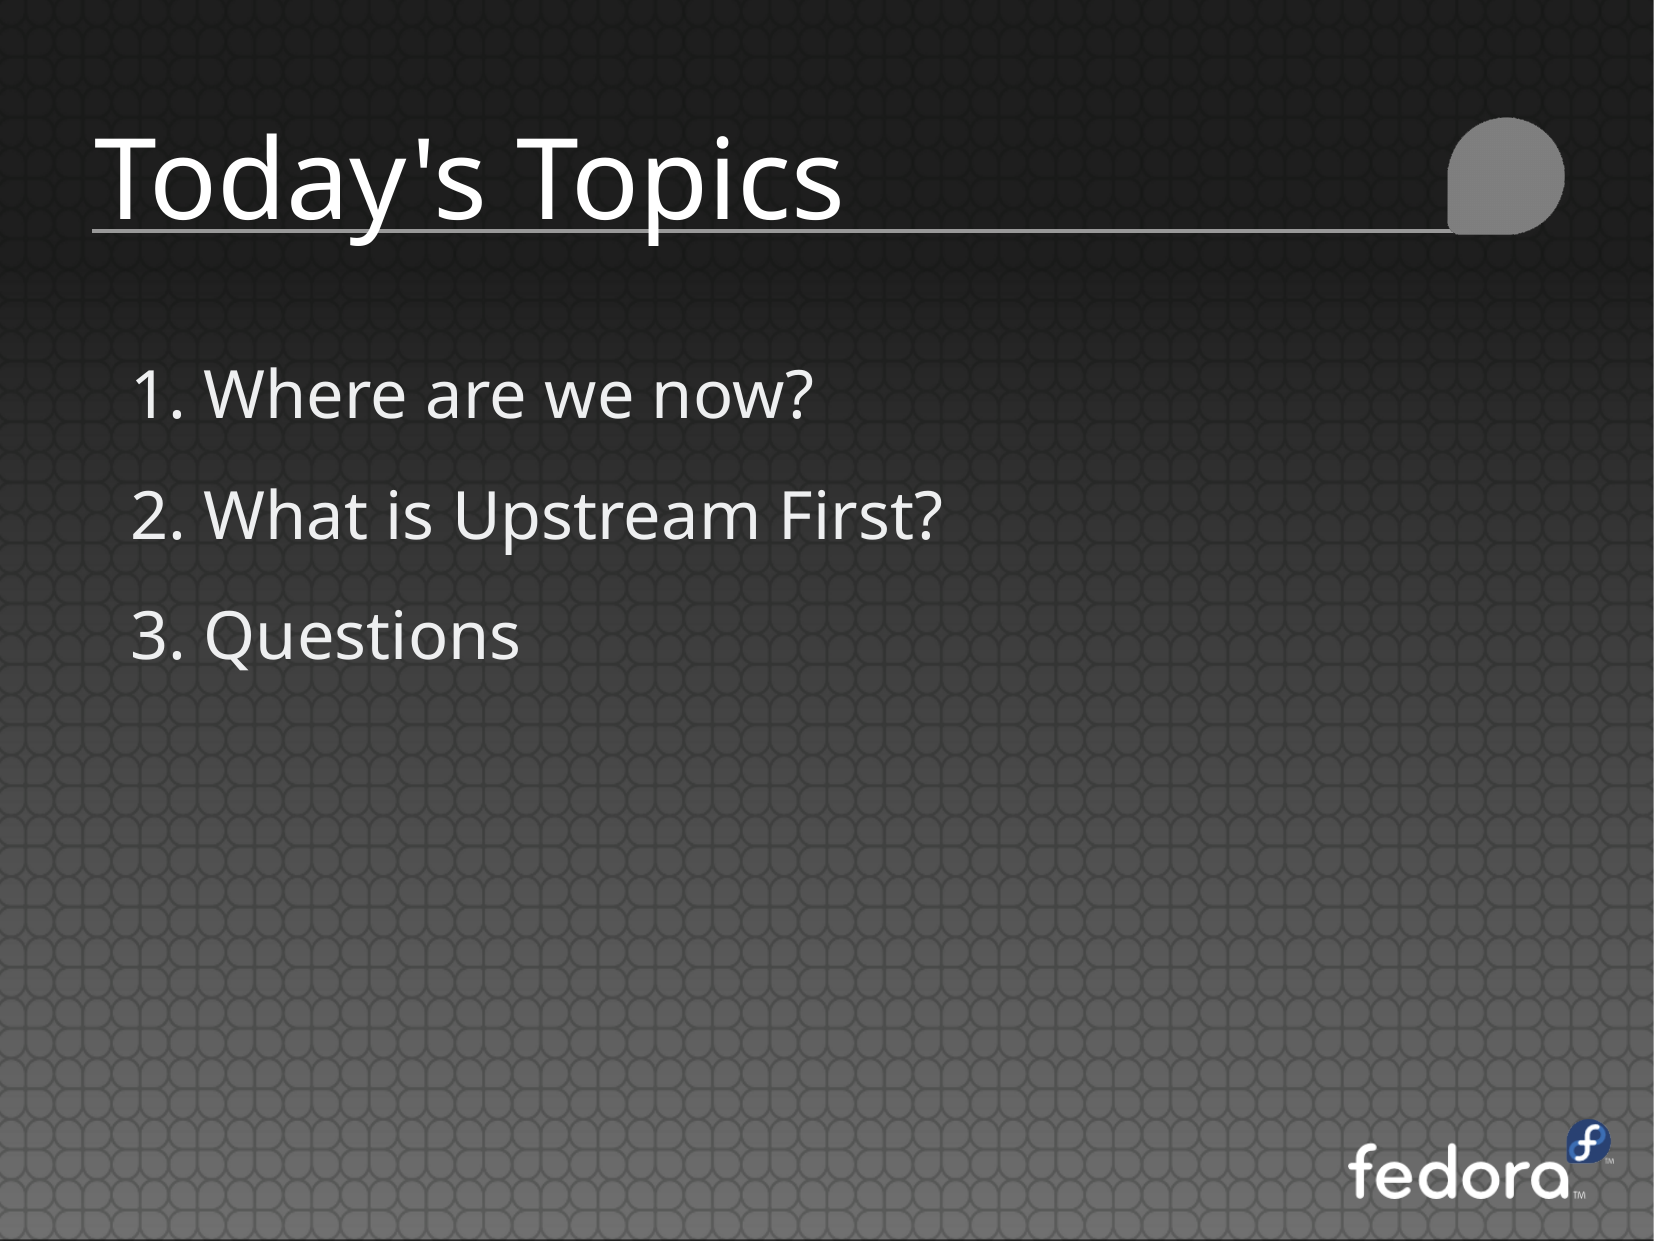

# Today's Topics
 Where are we now?
 What is Upstream First?
 Questions